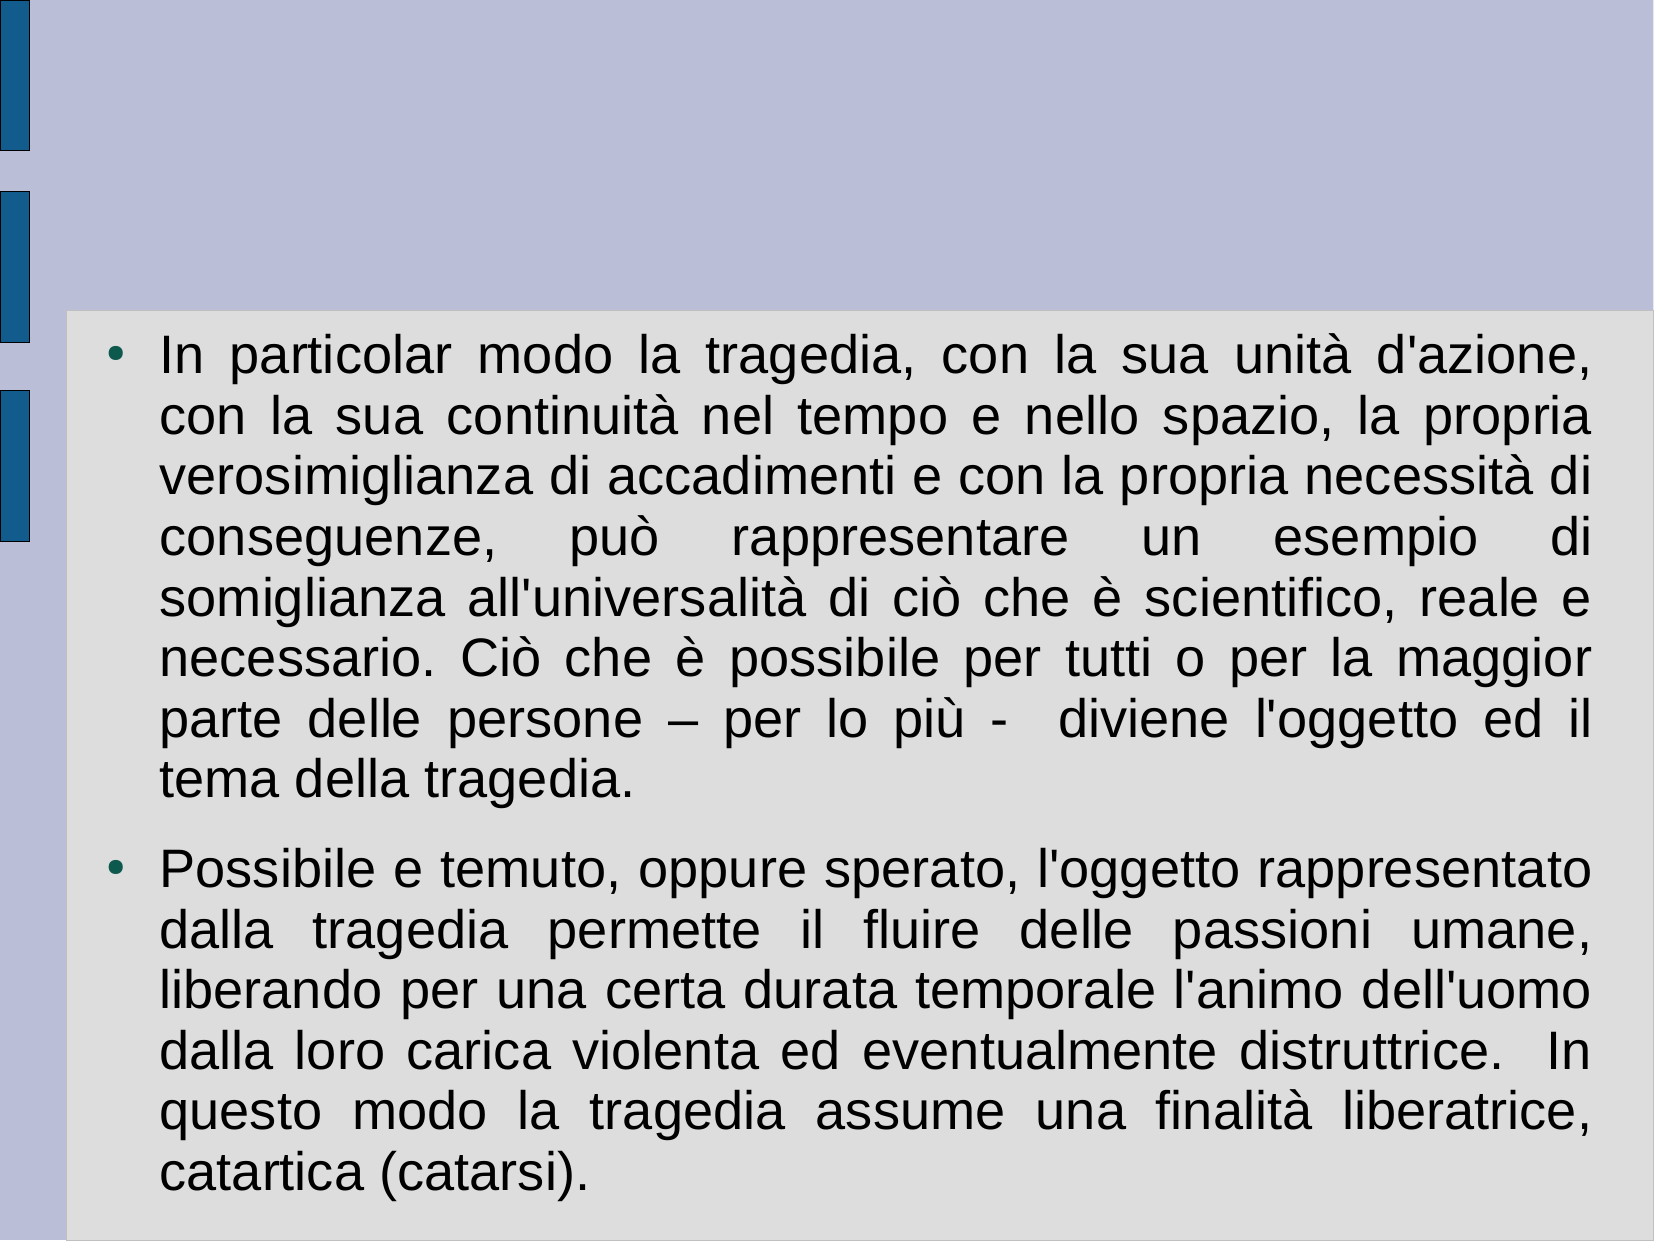

#
In particolar modo la tragedia, con la sua unità d'azione, con la sua continuità nel tempo e nello spazio, la propria verosimiglianza di accadimenti e con la propria necessità di conseguenze, può rappresentare un esempio di somiglianza all'universalità di ciò che è scientifico, reale e necessario. Ciò che è possibile per tutti o per la maggior parte delle persone – per lo più - diviene l'oggetto ed il tema della tragedia.
Possibile e temuto, oppure sperato, l'oggetto rappresentato dalla tragedia permette il fluire delle passioni umane, liberando per una certa durata temporale l'animo dell'uomo dalla loro carica violenta ed eventualmente distruttrice. In questo modo la tragedia assume una finalità liberatrice, catartica (catarsi).